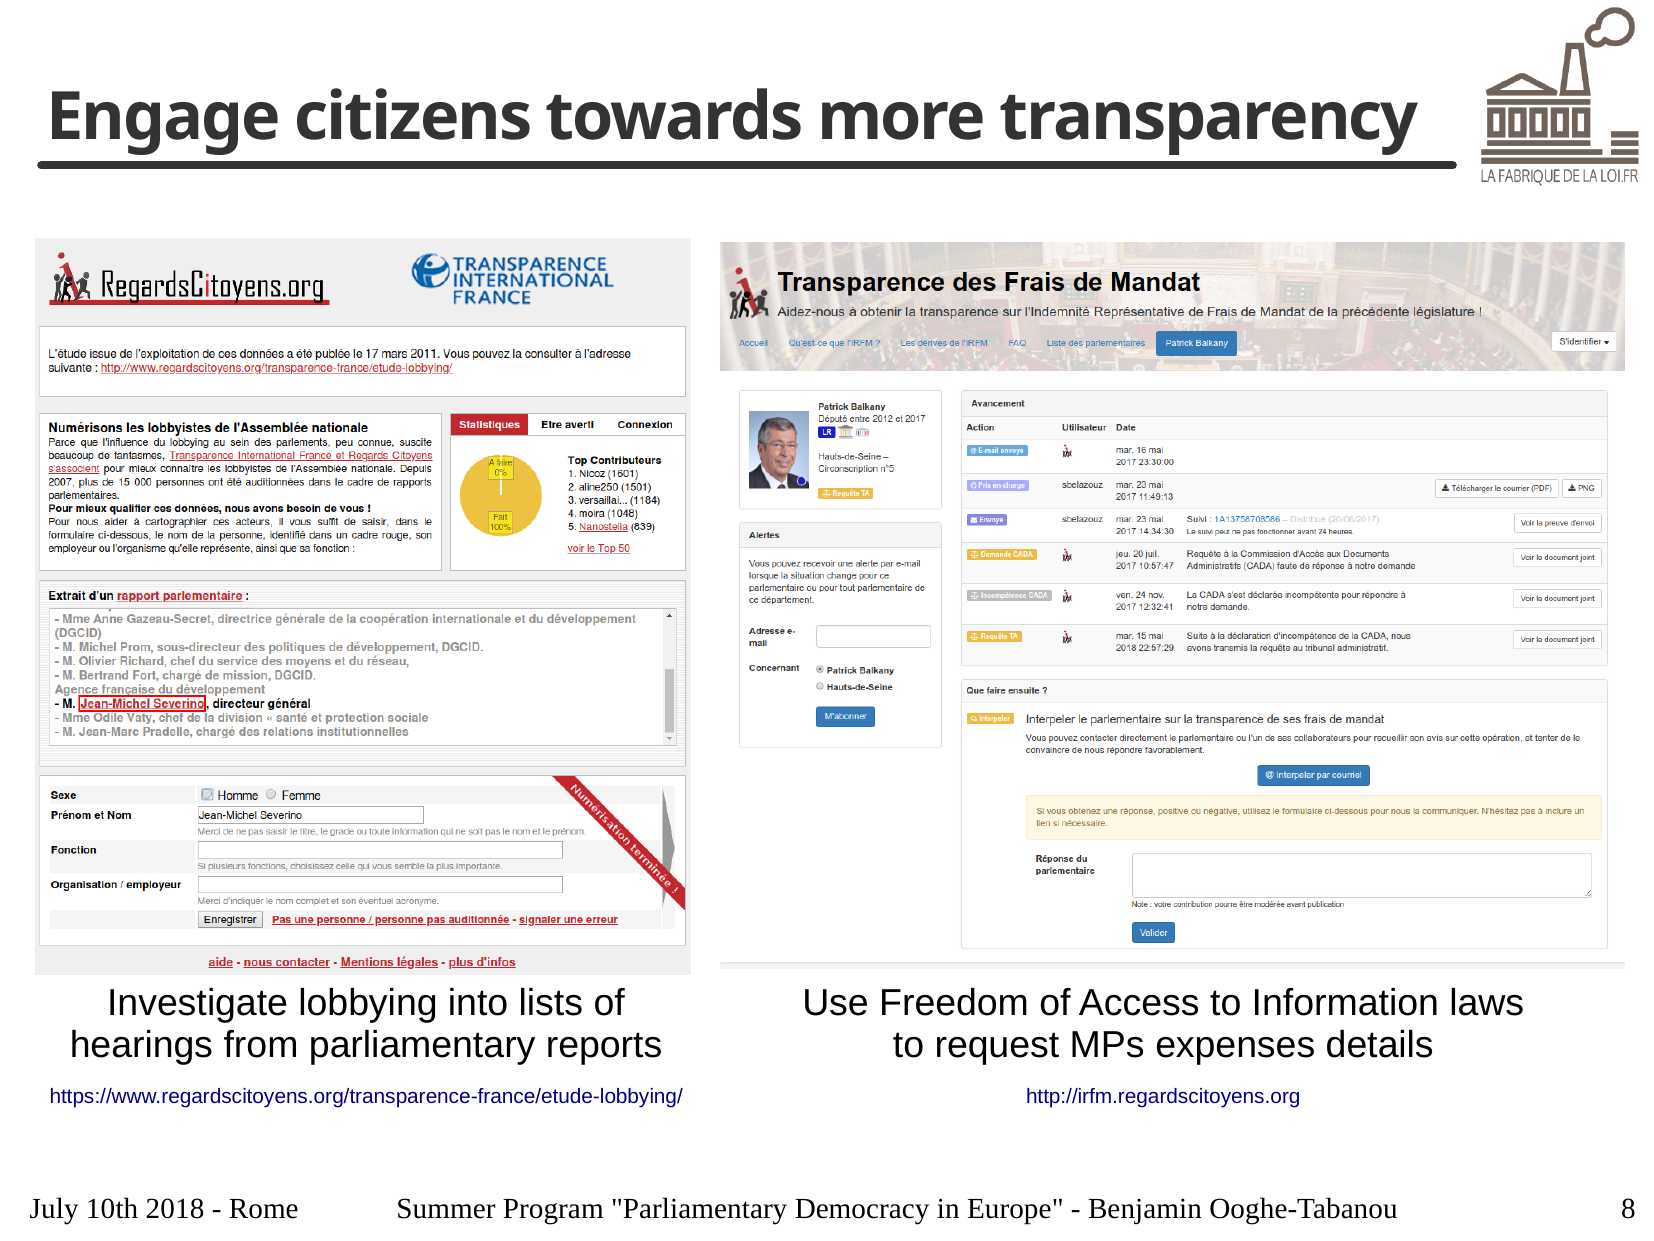

# Engage citizens towards more transparency
Investigate lobbying into lists of
hearings from parliamentary reports
https://www.regardscitoyens.org/transparence-france/etude-lobbying/
Use Freedom of Access to Information laws
to request MPs expenses details
http://irfm.regardscitoyens.org
July 10th 2018 - Rome
Summer Program "Parliamentary Democracy in Europe" - Benjamin Ooghe-Tabanou
8